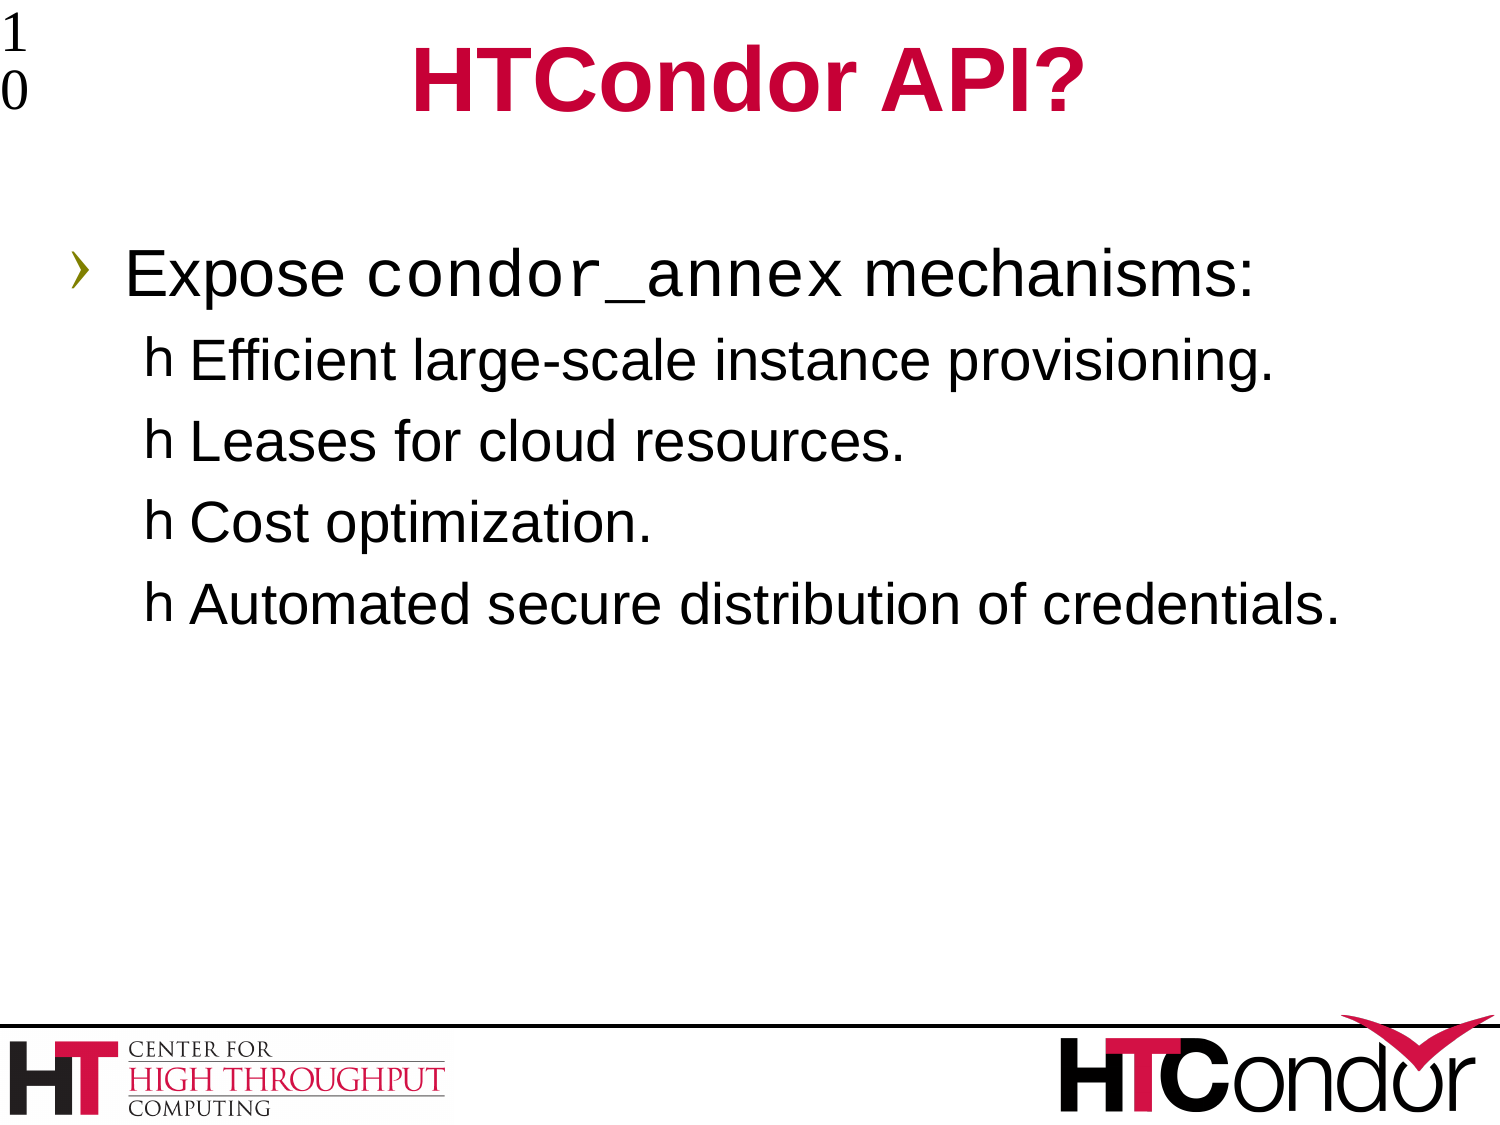

HTCondor API?
# Expose condor_annex mechanisms:
Efficient large-scale instance provisioning.
Leases for cloud resources.
Cost optimization.
Automated secure distribution of credentials.